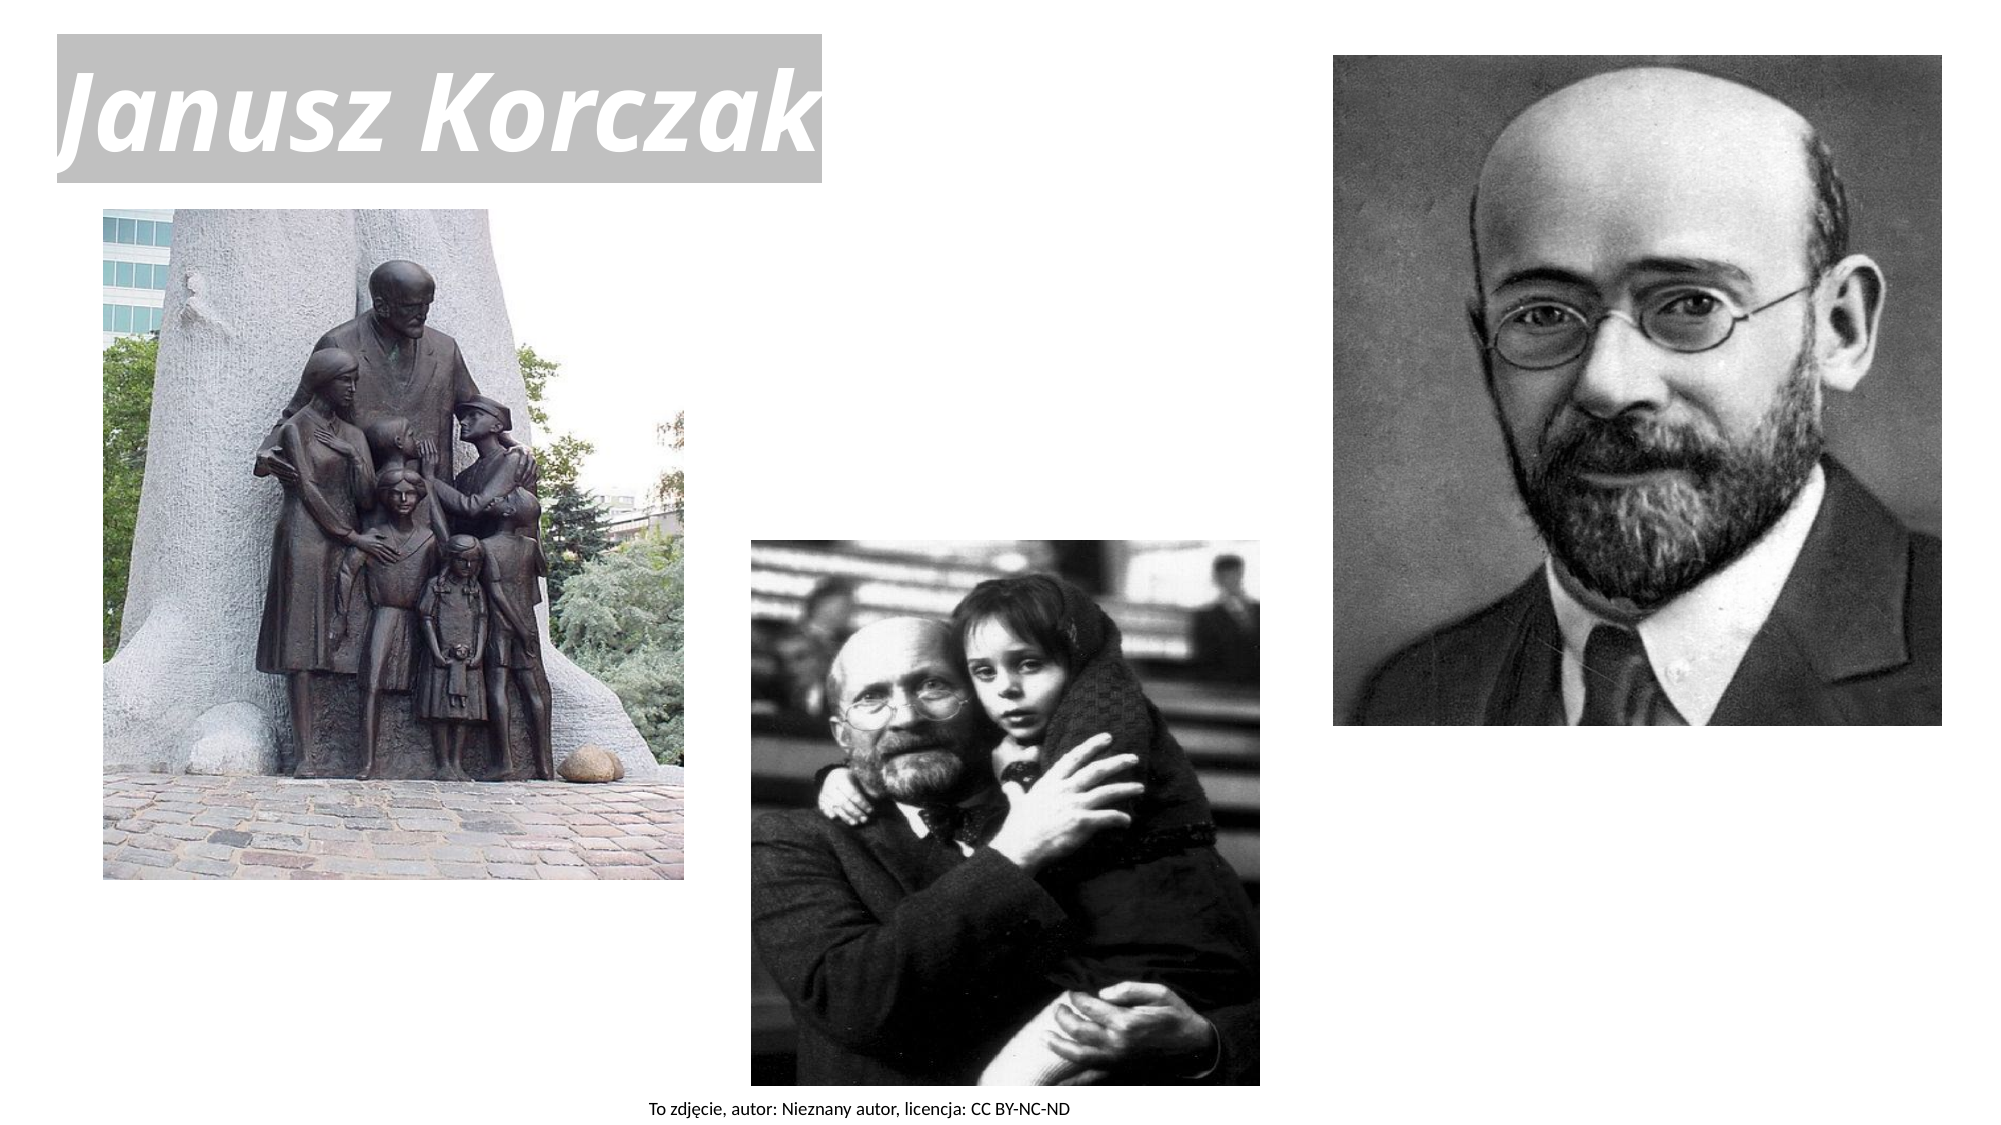

# Janusz Korczak
.
To zdjęcie, autor: Nieznany autor, licencja: CC BY-NC-ND
To zdjęcie, autor: Nieznany autor, licencja: CC BY
To zdjęcie, autor: Nieznany autor, licencja: CC BY-NC-ND
To zdjęcie, autor: Nieznany autor, licencja: CC BY
To zdjęcie, autor: Nieznany autor, licencja: CC BY-SA